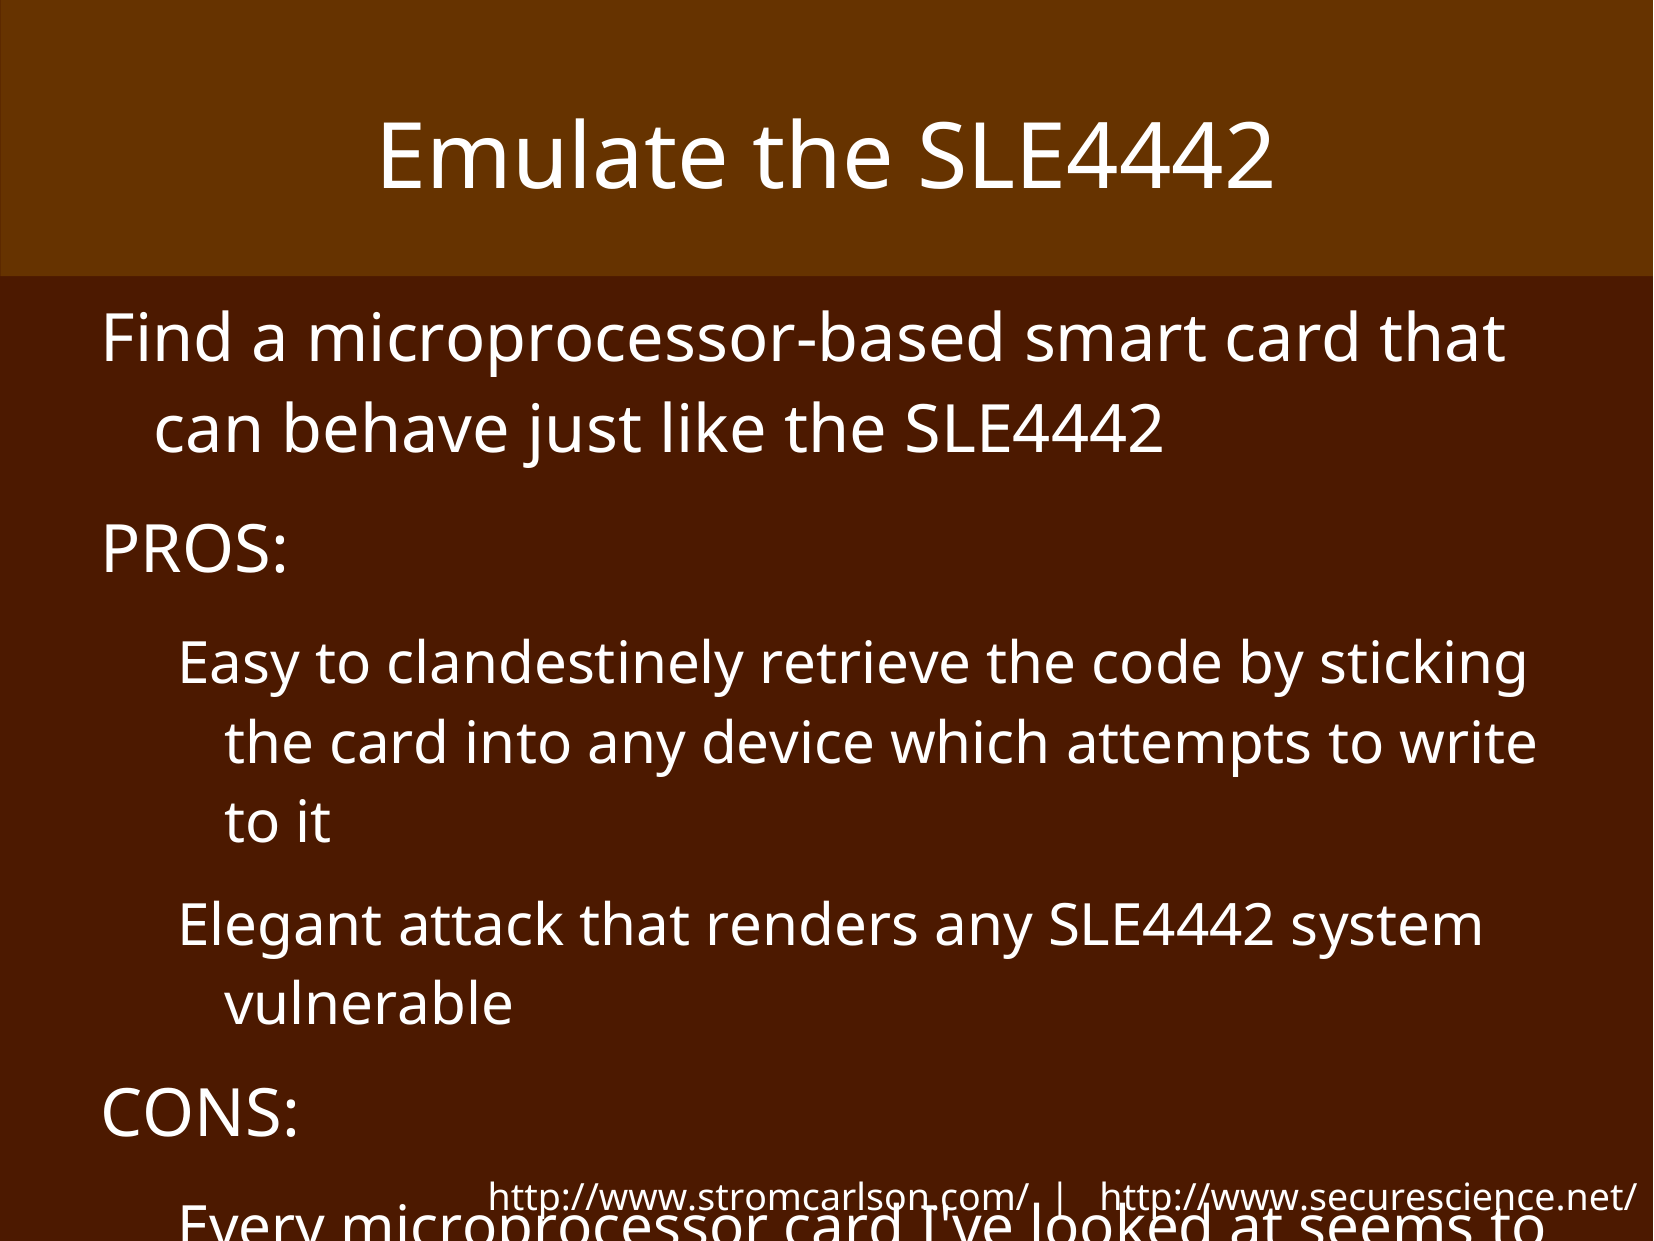

# Emulate the SLE4442
Find a microprocessor-based smart card that can behave just like the SLE4442
PROS:
Easy to clandestinely retrieve the code by sticking the card into any device which attempts to write to it
Elegant attack that renders any SLE4442 system vulnerable
CONS:
Every microprocessor card I've looked at seems to follow ISO 7816, not SLE4442 specs.